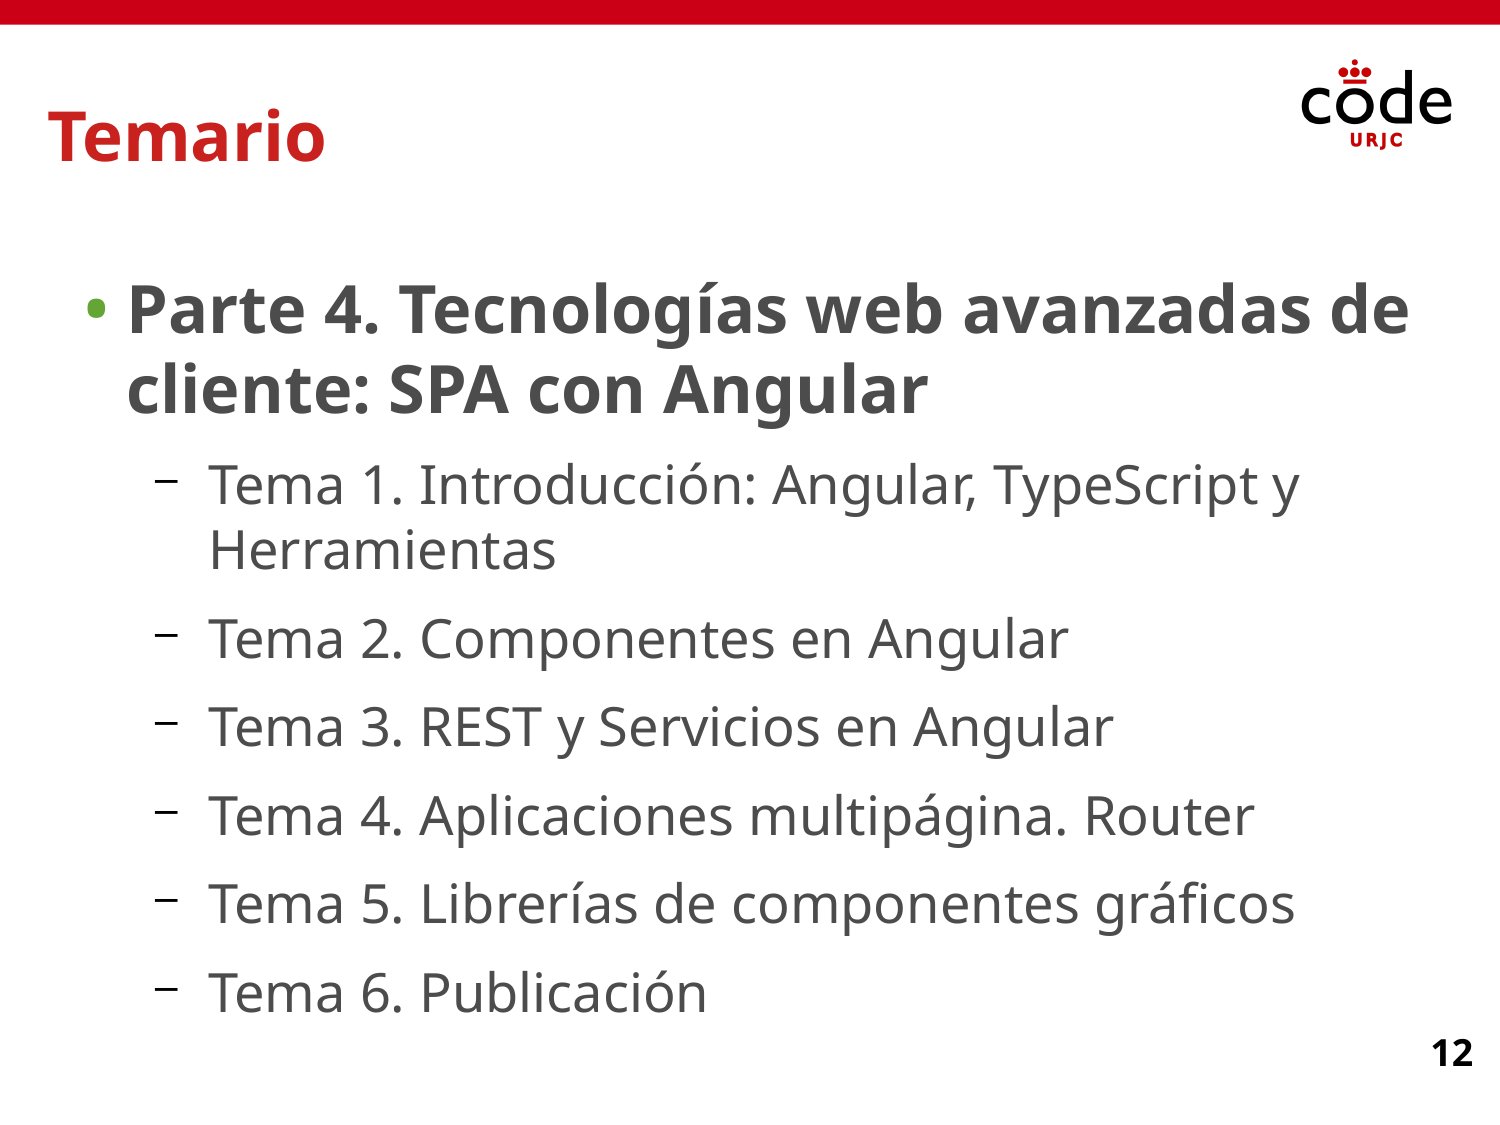

# Temario
Parte 4. Tecnologías web avanzadas de cliente: SPA con Angular
Tema 1. Introducción: Angular, TypeScript y Herramientas
Tema 2. Componentes en Angular
Tema 3. REST y Servicios en Angular
Tema 4. Aplicaciones multipágina. Router
Tema 5. Librerías de componentes gráficos
Tema 6. Publicación
12